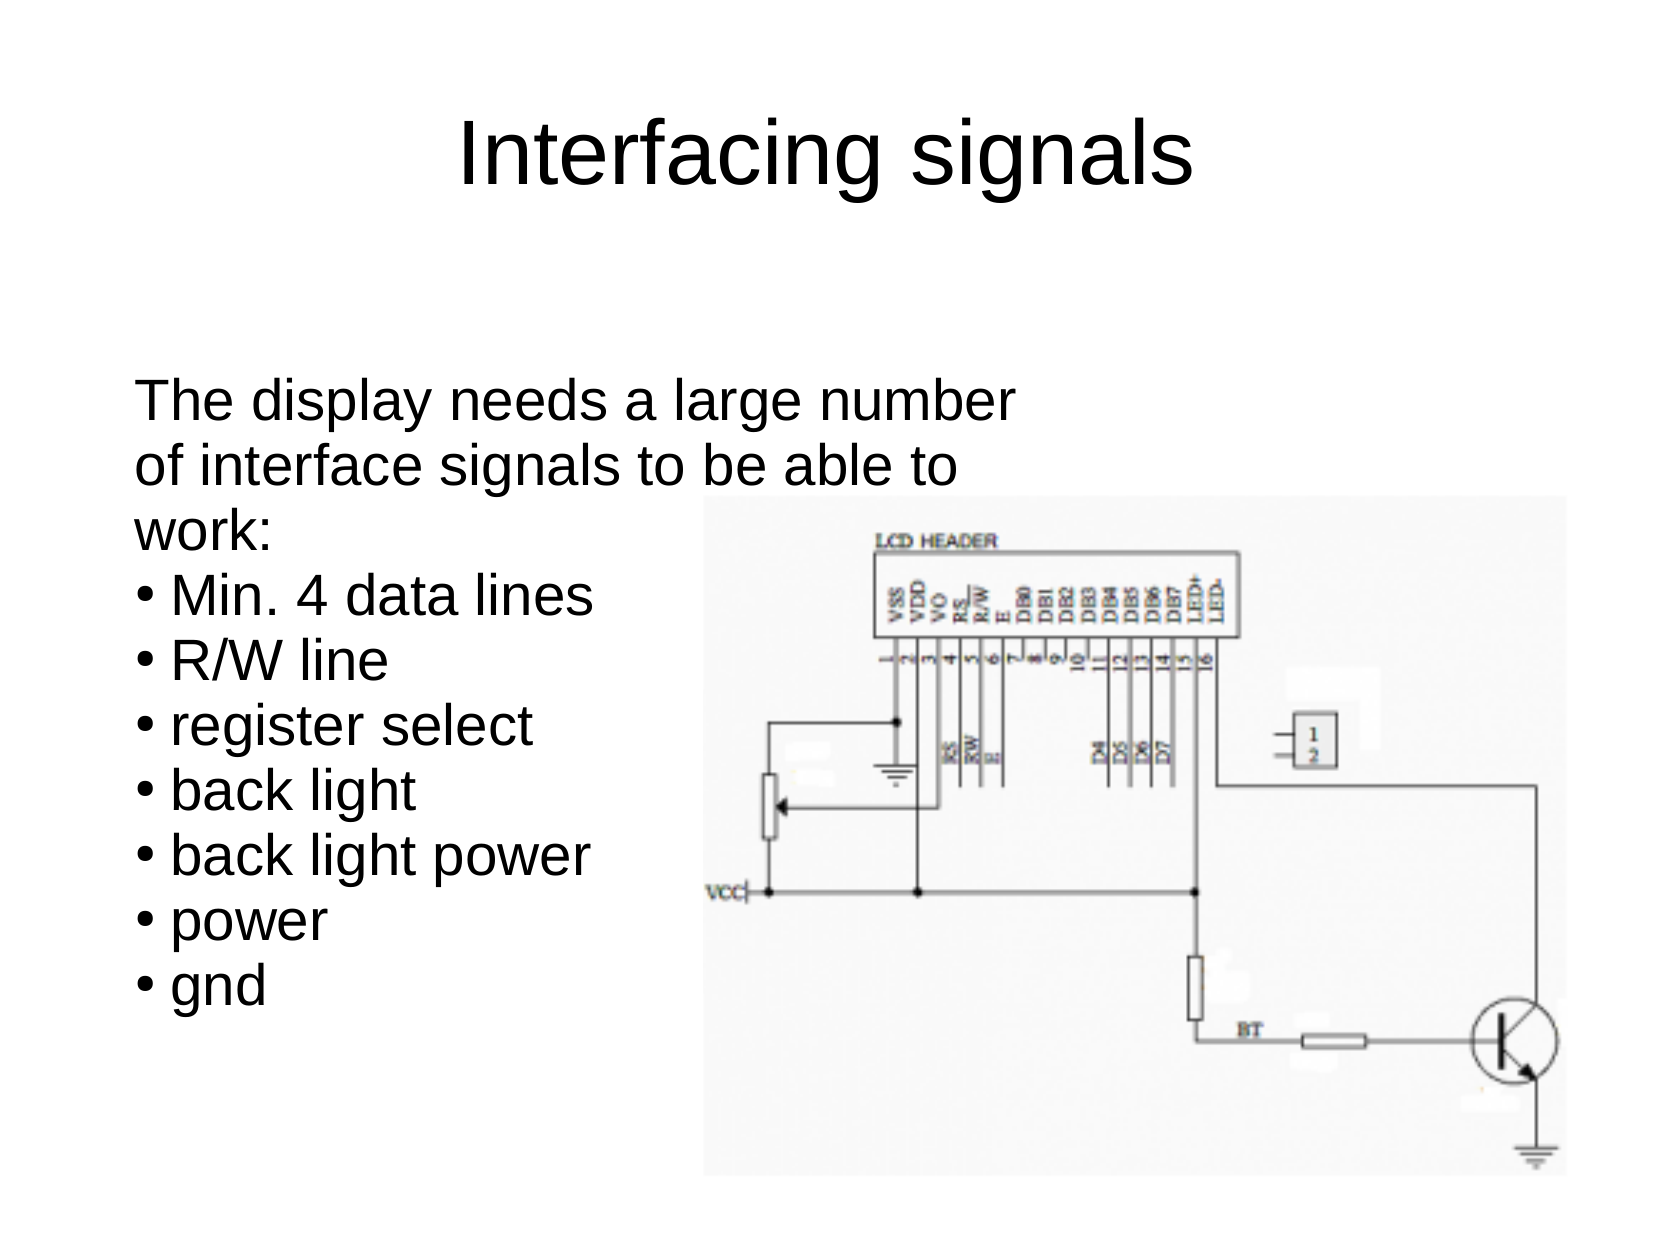

# Interfacing signals
The display needs a large number of interface signals to be able to work:
Min. 4 data lines
R/W line
register select
back light
back light power
power
gnd